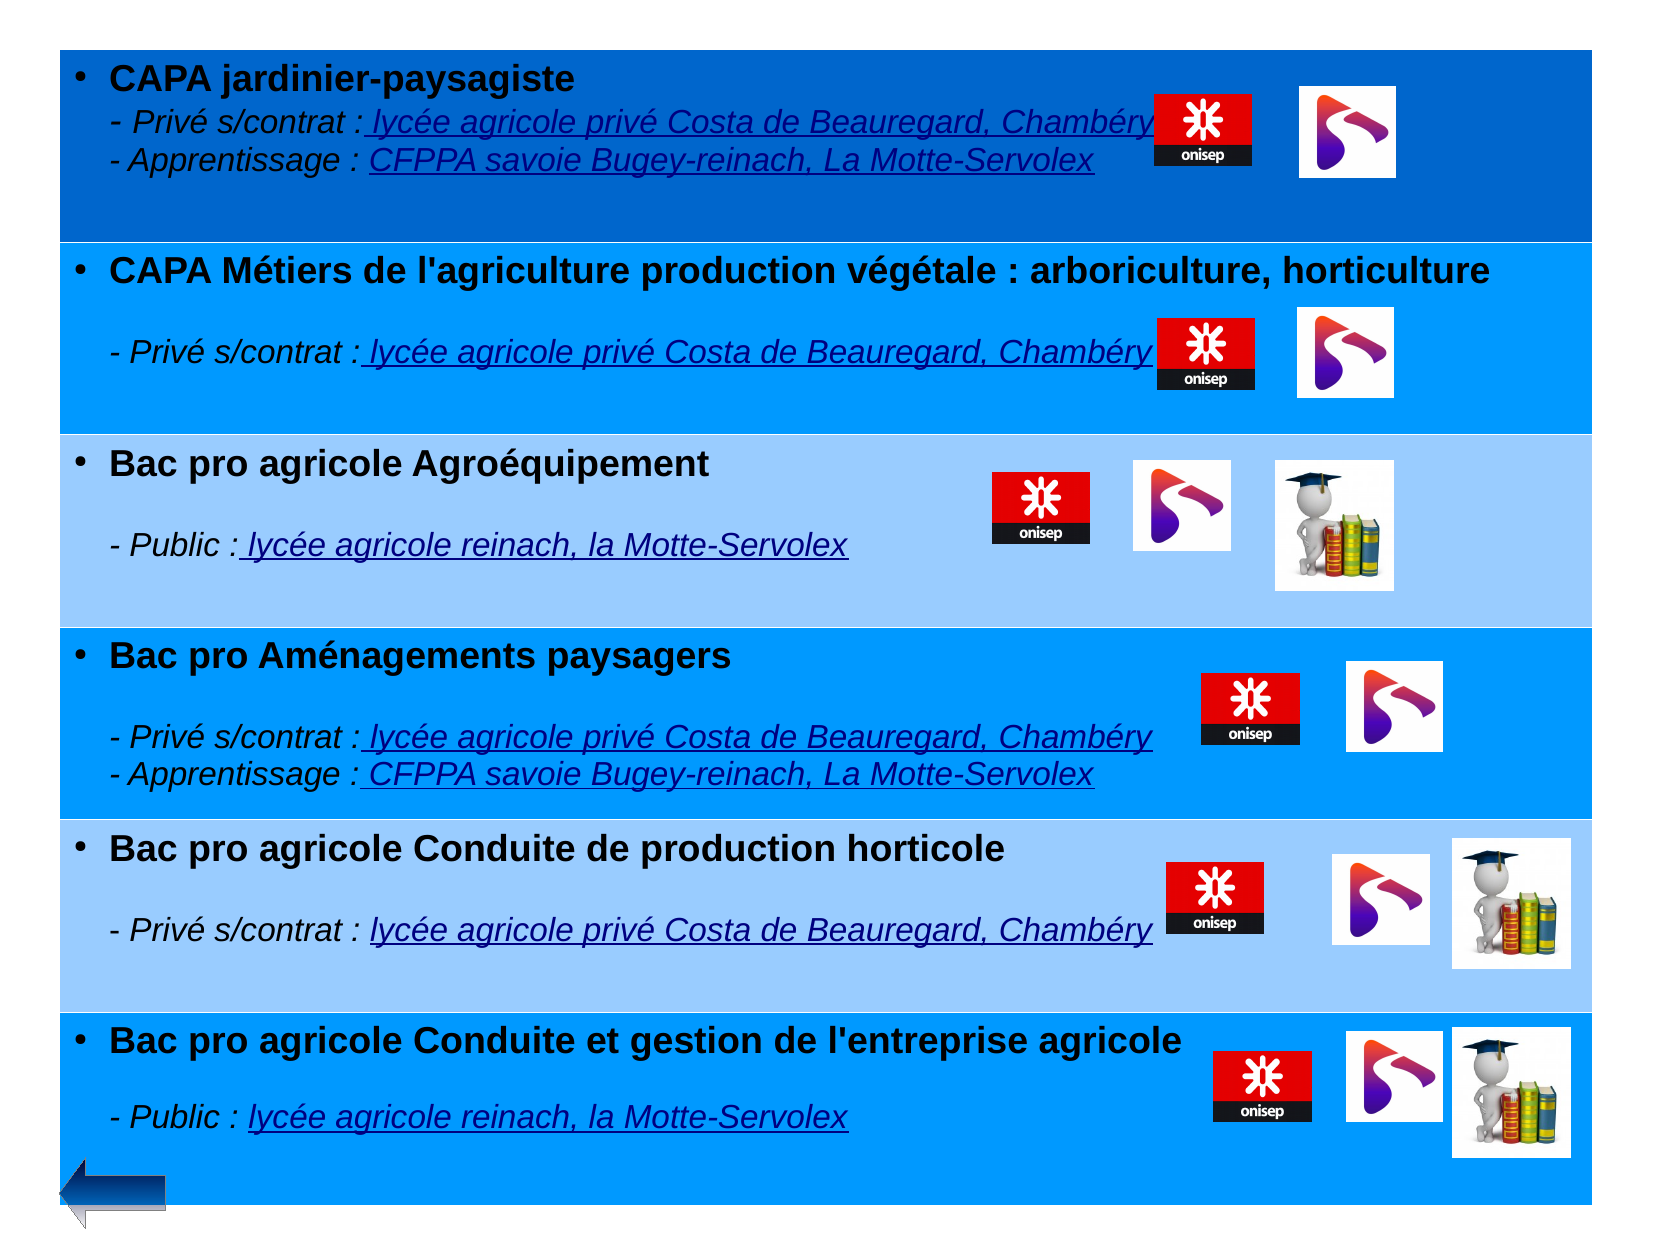

| CAPA jardinier-paysagiste - Privé s/contrat : lycée agricole privé Costa de Beauregard, Chambéry - Apprentissage : CFPPA savoie Bugey-reinach, La Motte-Servolex |
| --- |
| CAPA Métiers de l'agriculture production végétale : arboriculture, horticulture - Privé s/contrat : lycée agricole privé Costa de Beauregard, Chambéry |
| Bac pro agricole Agroéquipement - Public : lycée agricole reinach, la Motte-Servolex |
| Bac pro Aménagements paysagers - Privé s/contrat : lycée agricole privé Costa de Beauregard, Chambéry - Apprentissage : CFPPA savoie Bugey-reinach, La Motte-Servolex |
| Bac pro agricole Conduite de production horticole - Privé s/contrat : lycée agricole privé Costa de Beauregard, Chambéry |
| Bac pro agricole Conduite et gestion de l'entreprise agricole - Public : lycée agricole reinach, la Motte-Servolex |
#